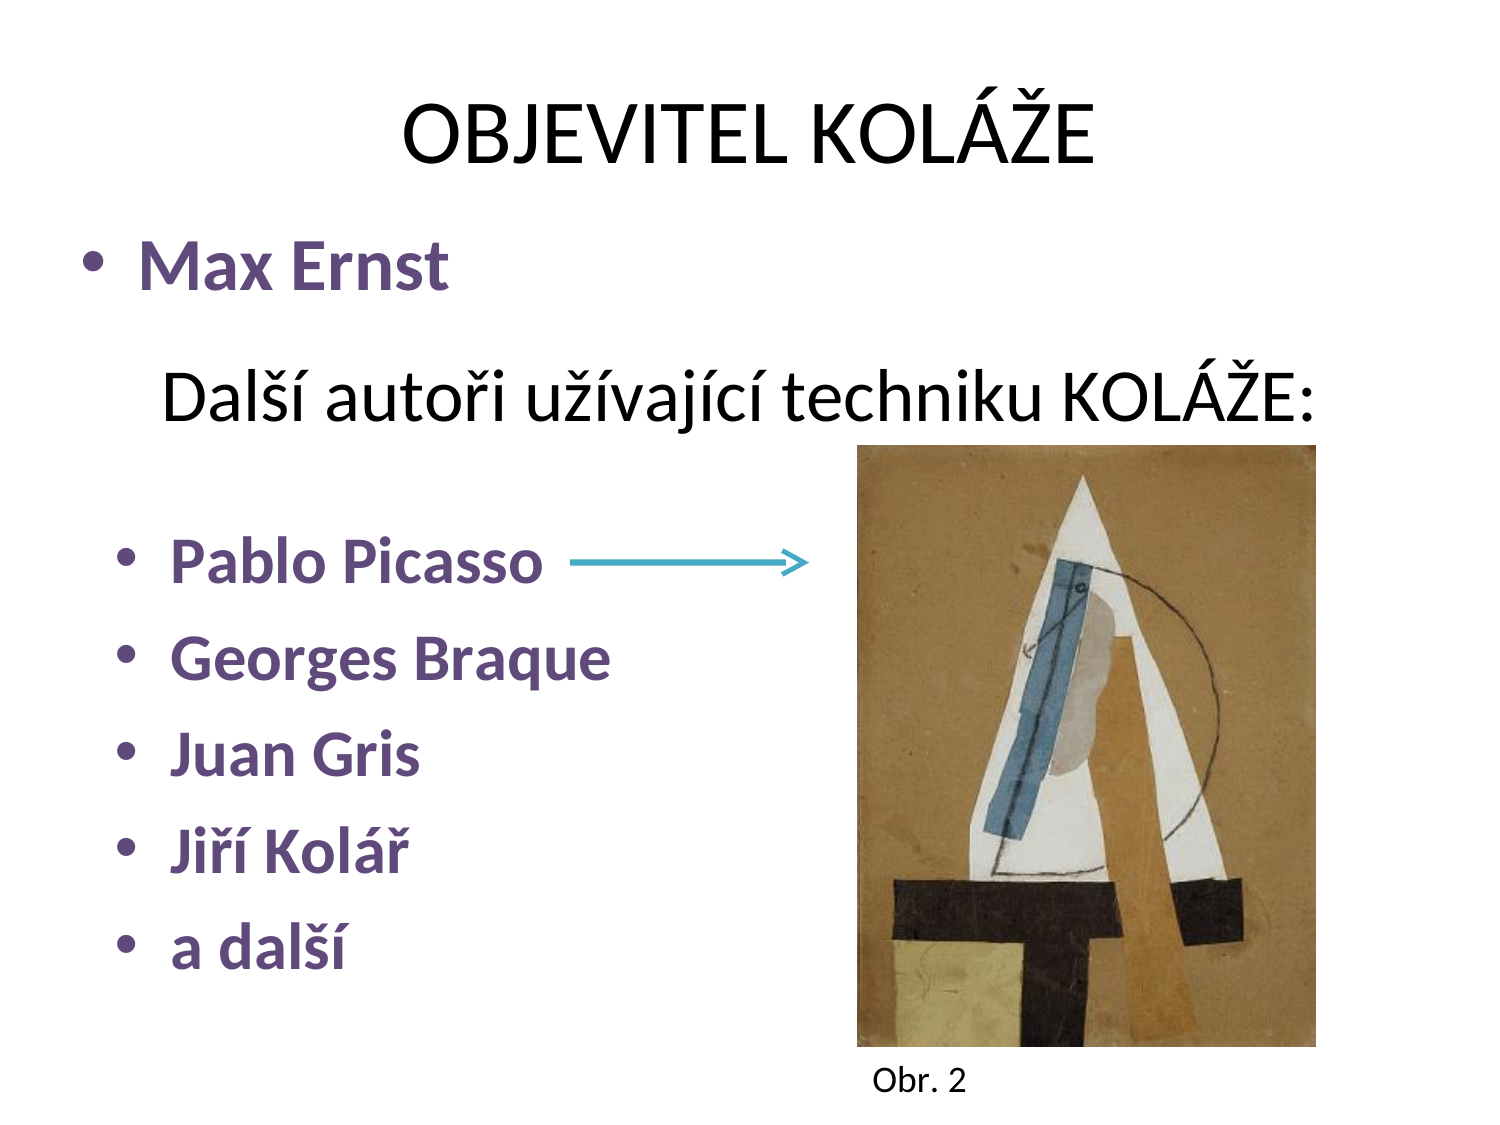

# OBJEVITEL KOLÁŽE
Max Ernst
Další autoři užívající techniku KOLÁŽE:
Pablo Picasso
Georges Braque
Juan Gris
Jiří Kolář
a další
Obr. 2